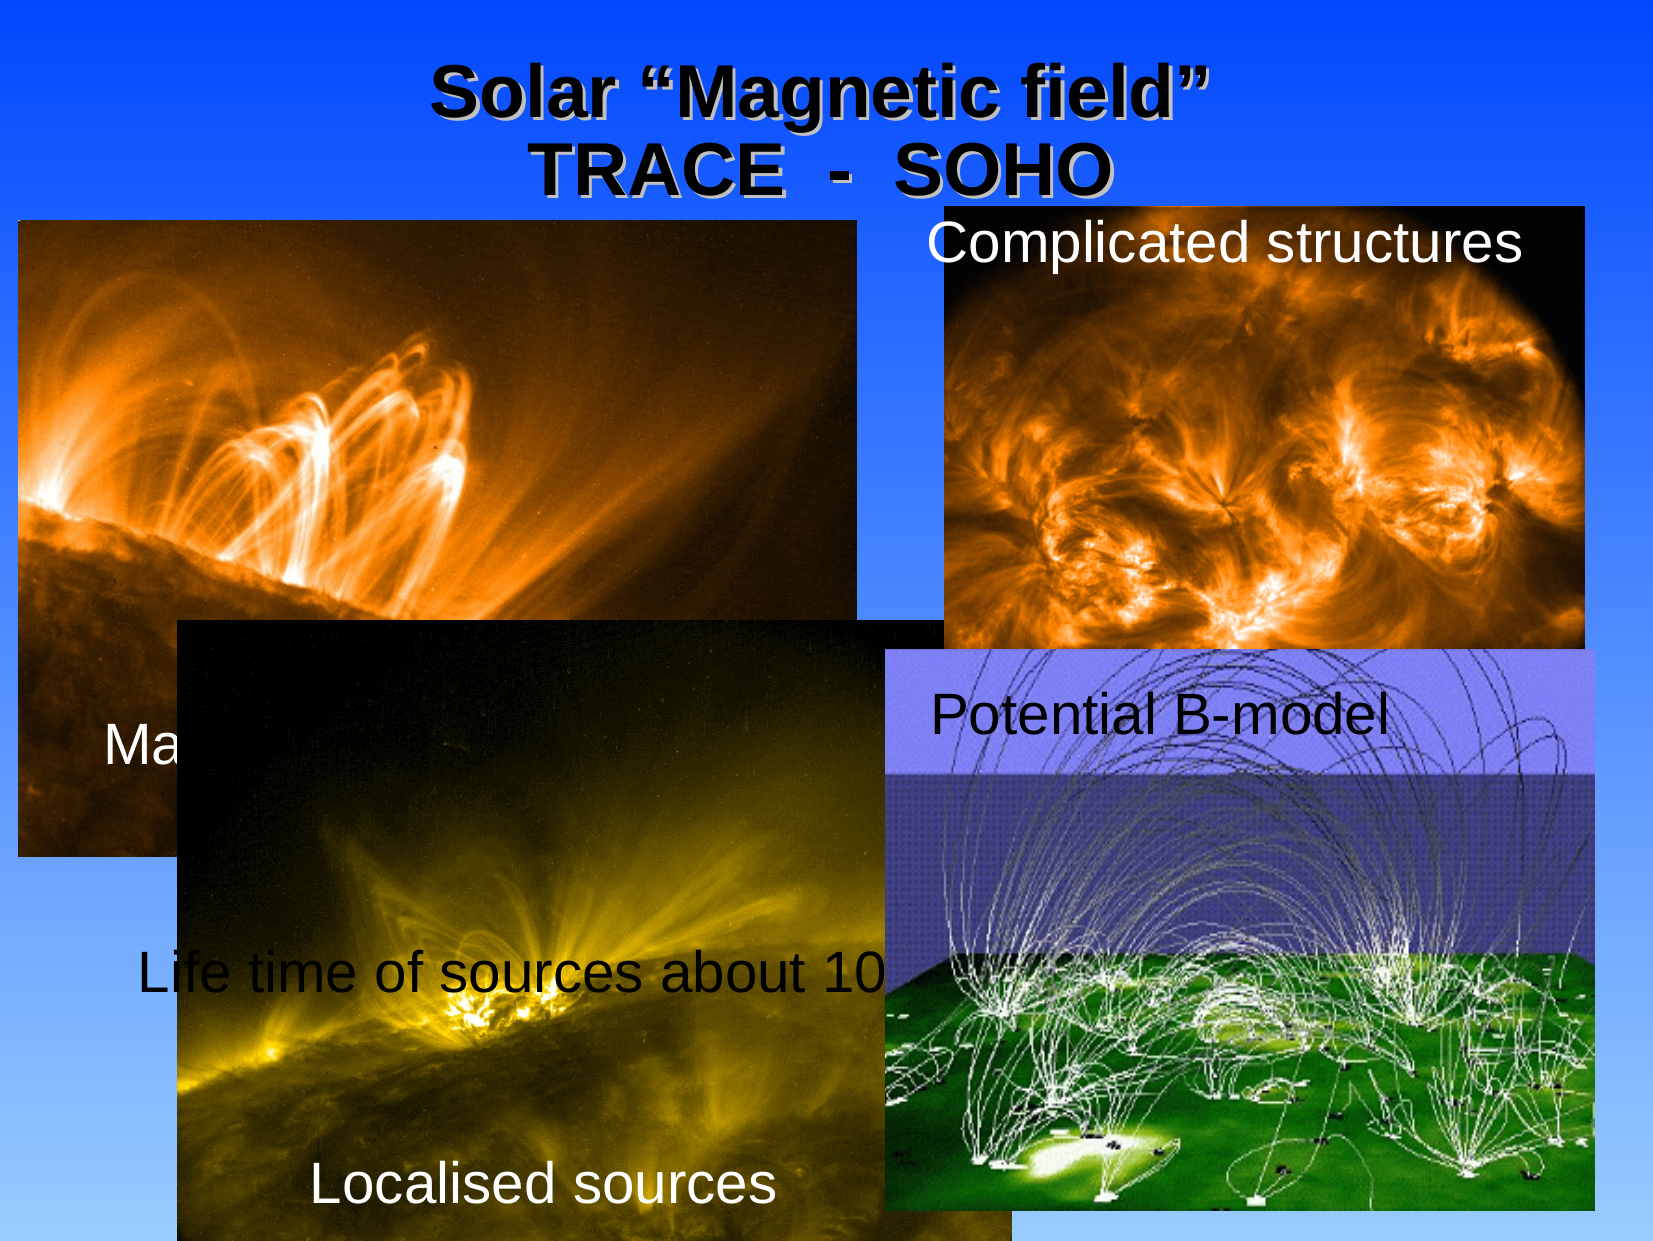

# Solar “Magnetic field” TRACE - SOHO
Complicated structures
Life time of sources about 10 hours
Potential B-model
Magnetic field lines!?
Localised sources